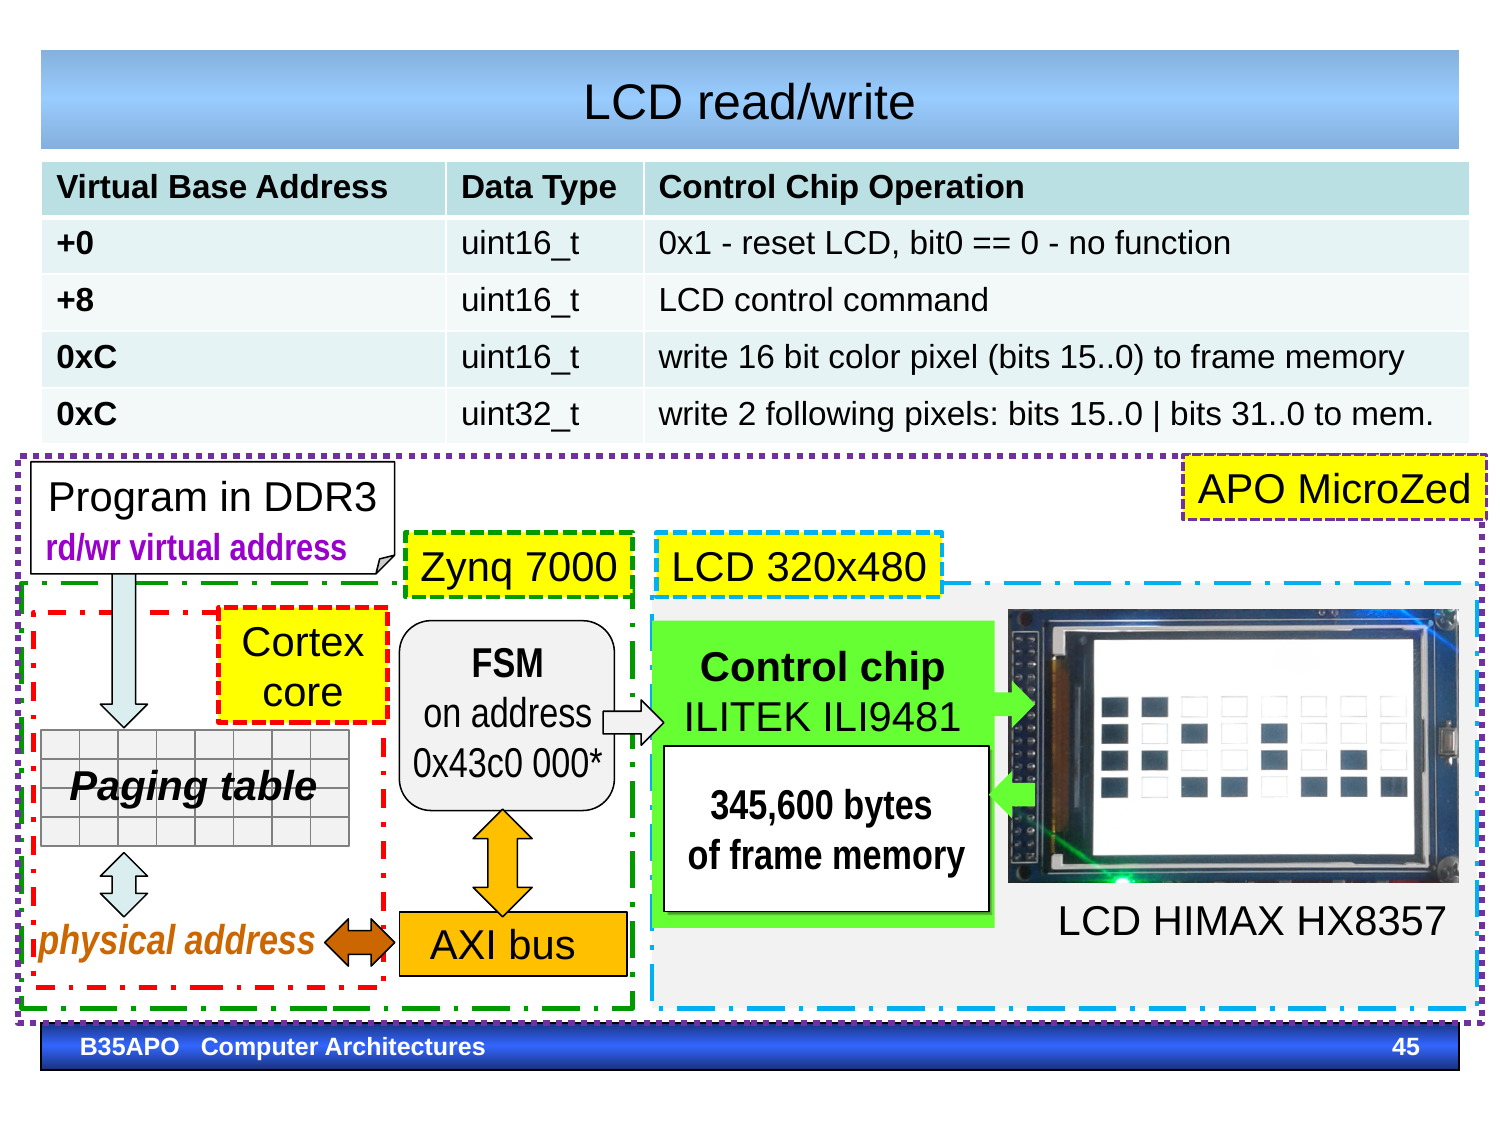

# LCD read/write
| Virtual Base Address | Data Type | Control Chip Operation |
| --- | --- | --- |
| +0 | uint16\_t | 0x1 - reset LCD, bit0 == 0 - no function |
| +8 | uint16\_t | LCD control command |
| 0xC | uint16\_t | write 16 bit color pixel (bits 15..0) to frame memory |
| 0xC | uint32\_t | write 2 following pixels: bits 15..0 | bits 31..0 to mem. |
APO MicroZed
Program in DDR3
rd/wr virtual address
Zynq 7000
LCD 320x480
Cortex
core
FSM
on address
0x43c0 000*
Control chip
ILITEK ILI9481
Paging table
345,600 bytes
of frame memory
LCD HIMAX HX8357
physical address
AXI bus
B35APO Computer Architectures